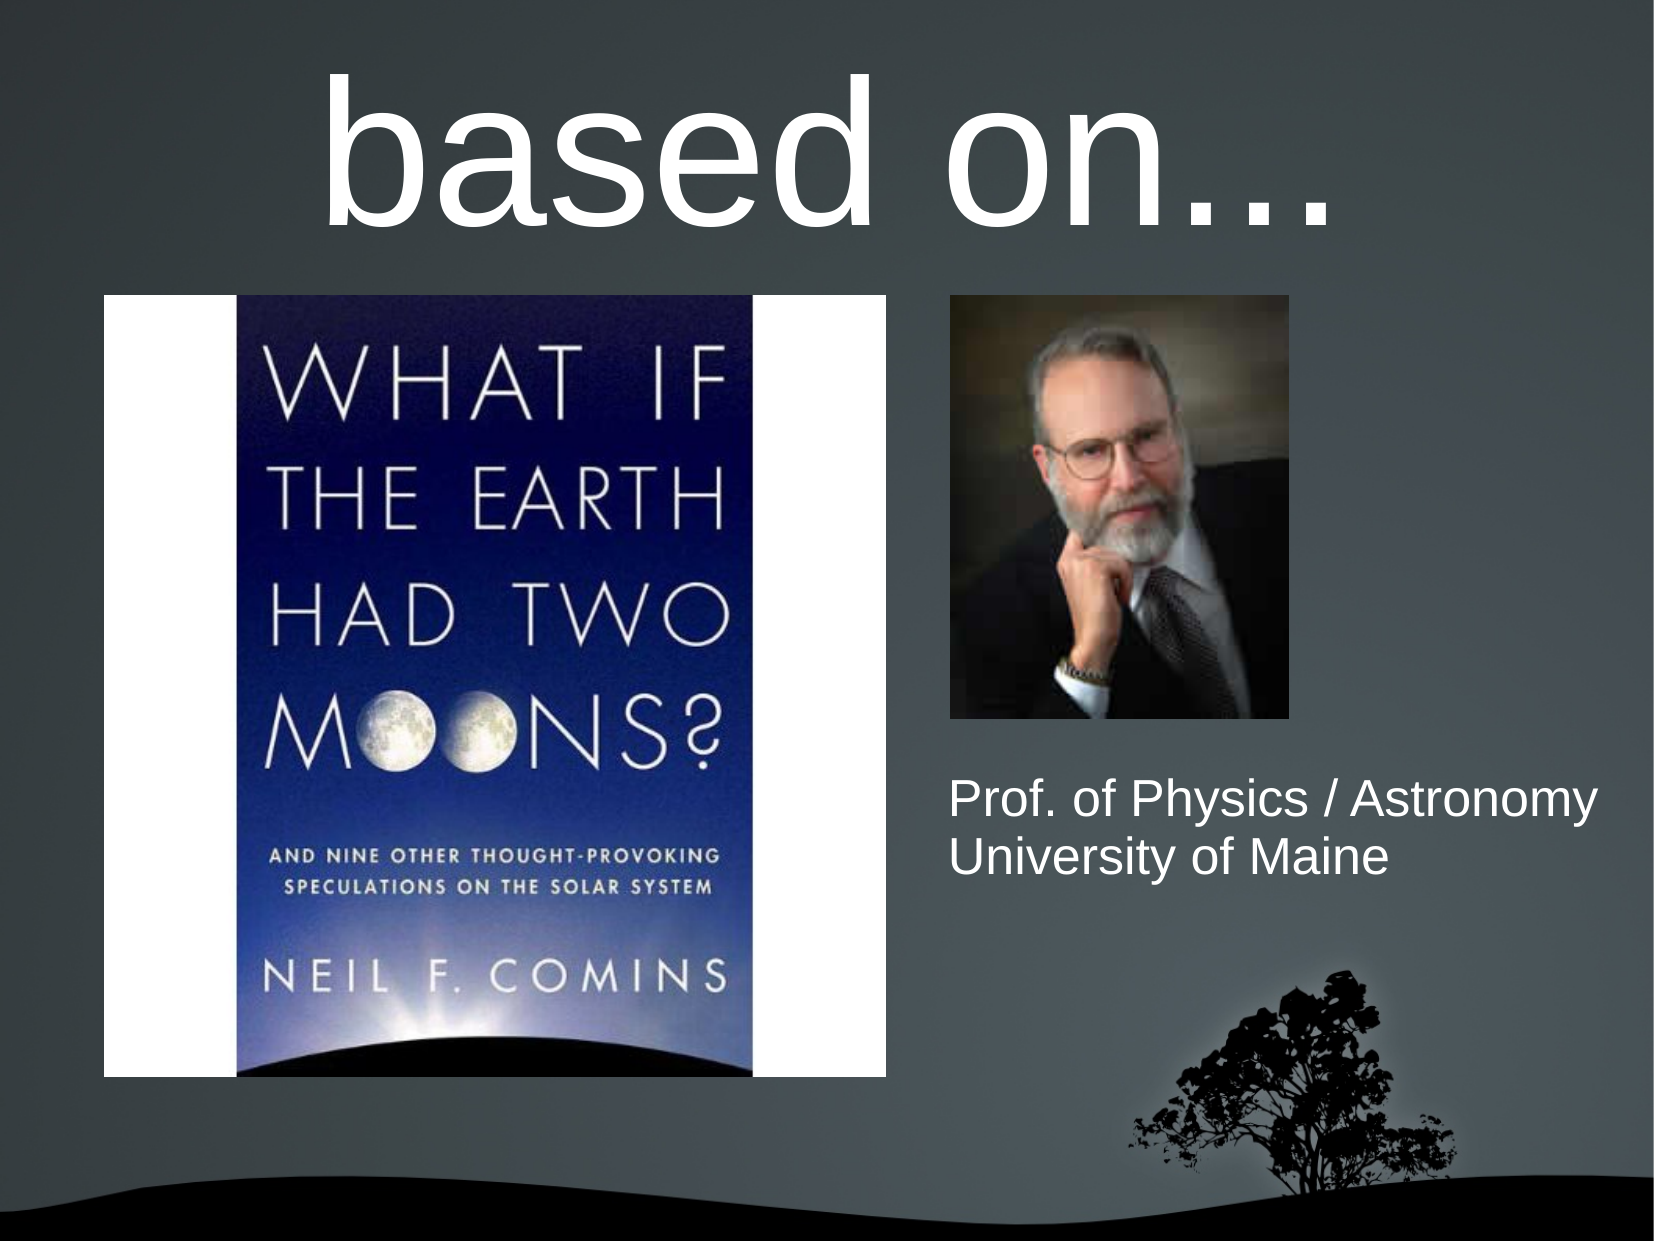

based on...
Prof. of Physics / Astronomy
University of Maine